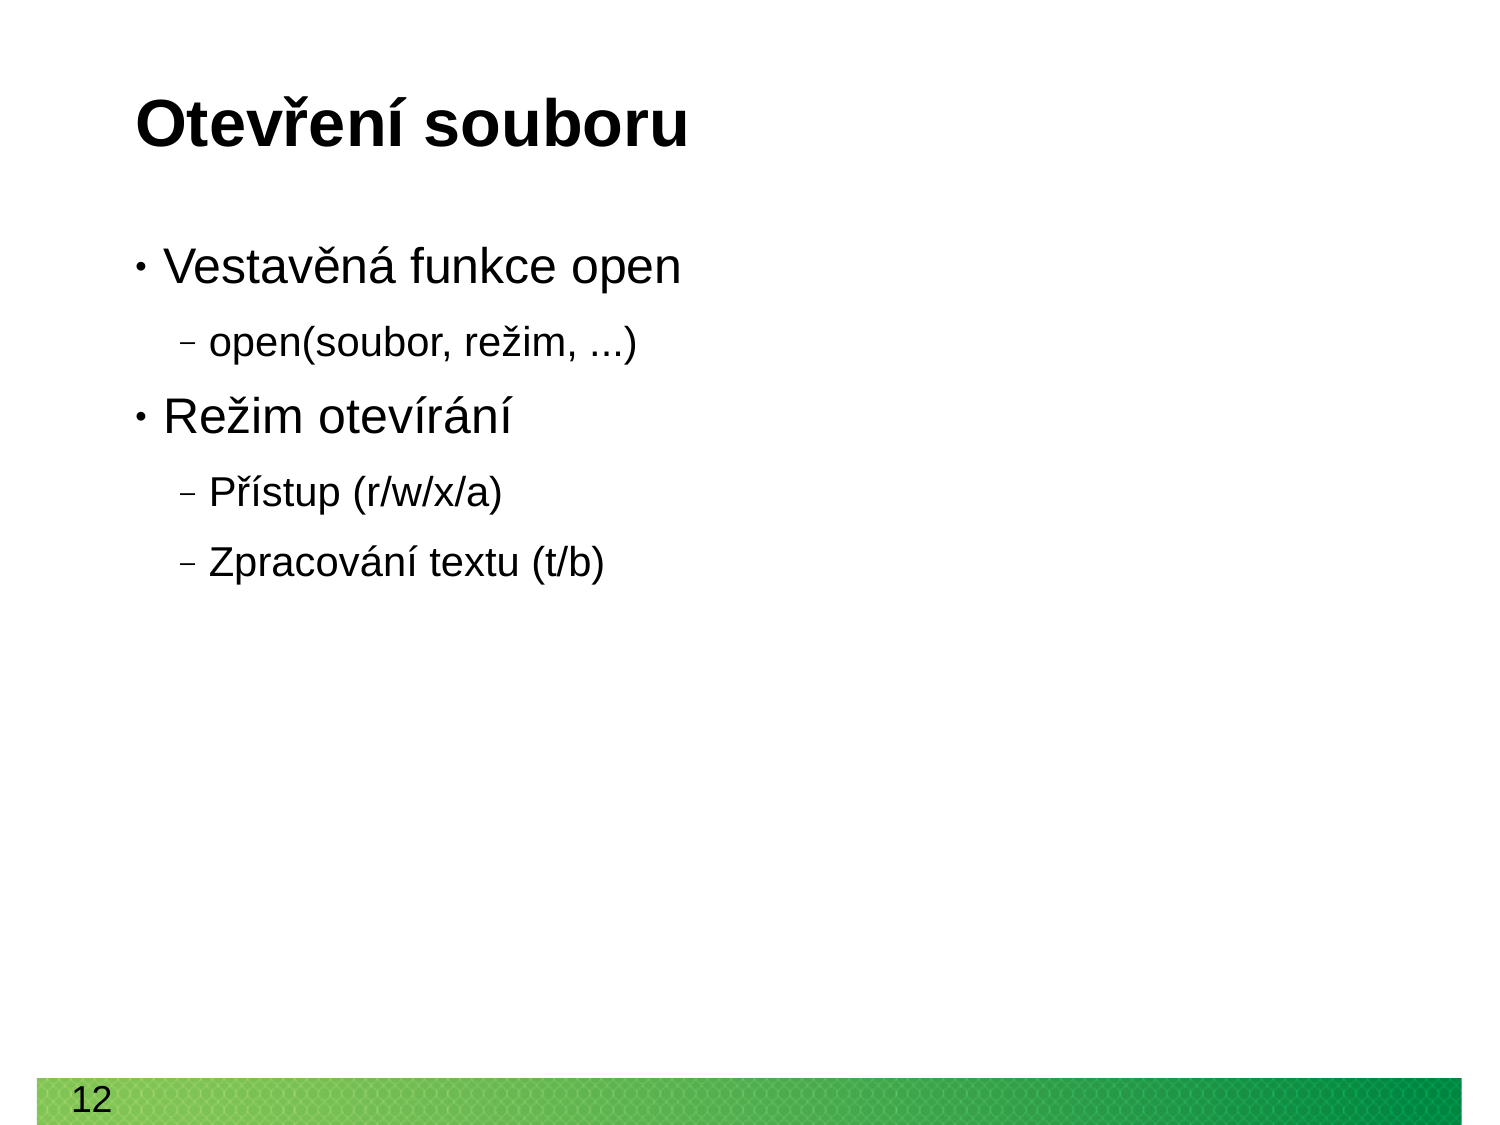

# Otevření souboru
Vestavěná funkce open
open(soubor, režim, ...)
Režim otevírání
Přístup (r/w/x/a)
Zpracování textu (t/b)